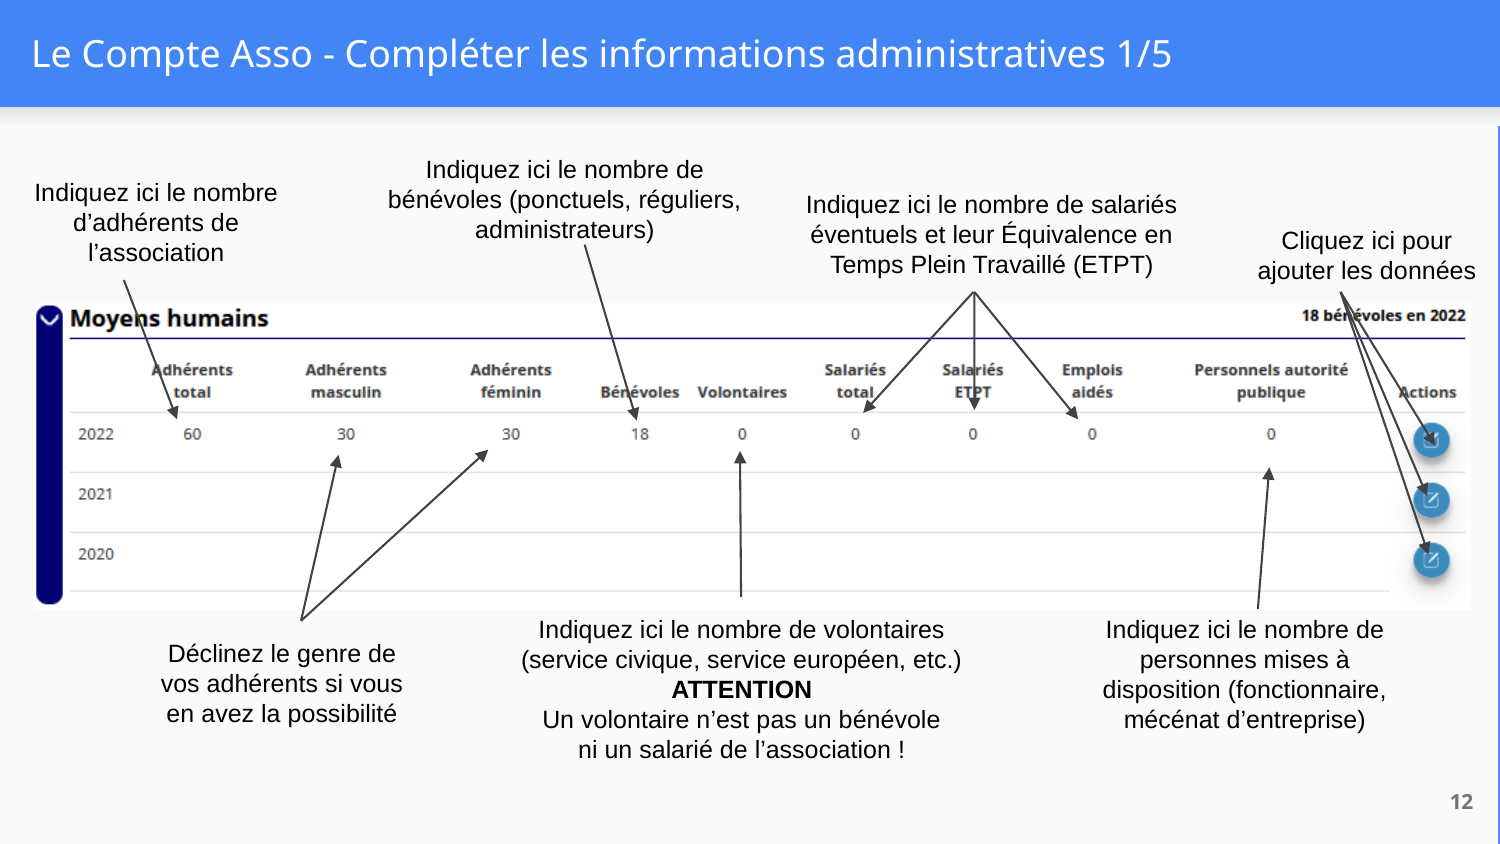

# Le Compte Asso - Compléter les informations administratives 1/5
Indiquez ici le nombre de bénévoles (ponctuels, réguliers, administrateurs)
Indiquez ici le nombre d’adhérents de l’association
Indiquez ici le nombre de salariés éventuels et leur Équivalence en Temps Plein Travaillé (ETPT)
Cliquez ici pour ajouter les données
Indiquez ici le nombre de volontaires (service civique, service européen, etc.)
ATTENTION
Un volontaire n’est pas un bénévole
ni un salarié de l’association !
Indiquez ici le nombre de personnes mises à disposition (fonctionnaire, mécénat d’entreprise)
Déclinez le genre de vos adhérents si vous en avez la possibilité